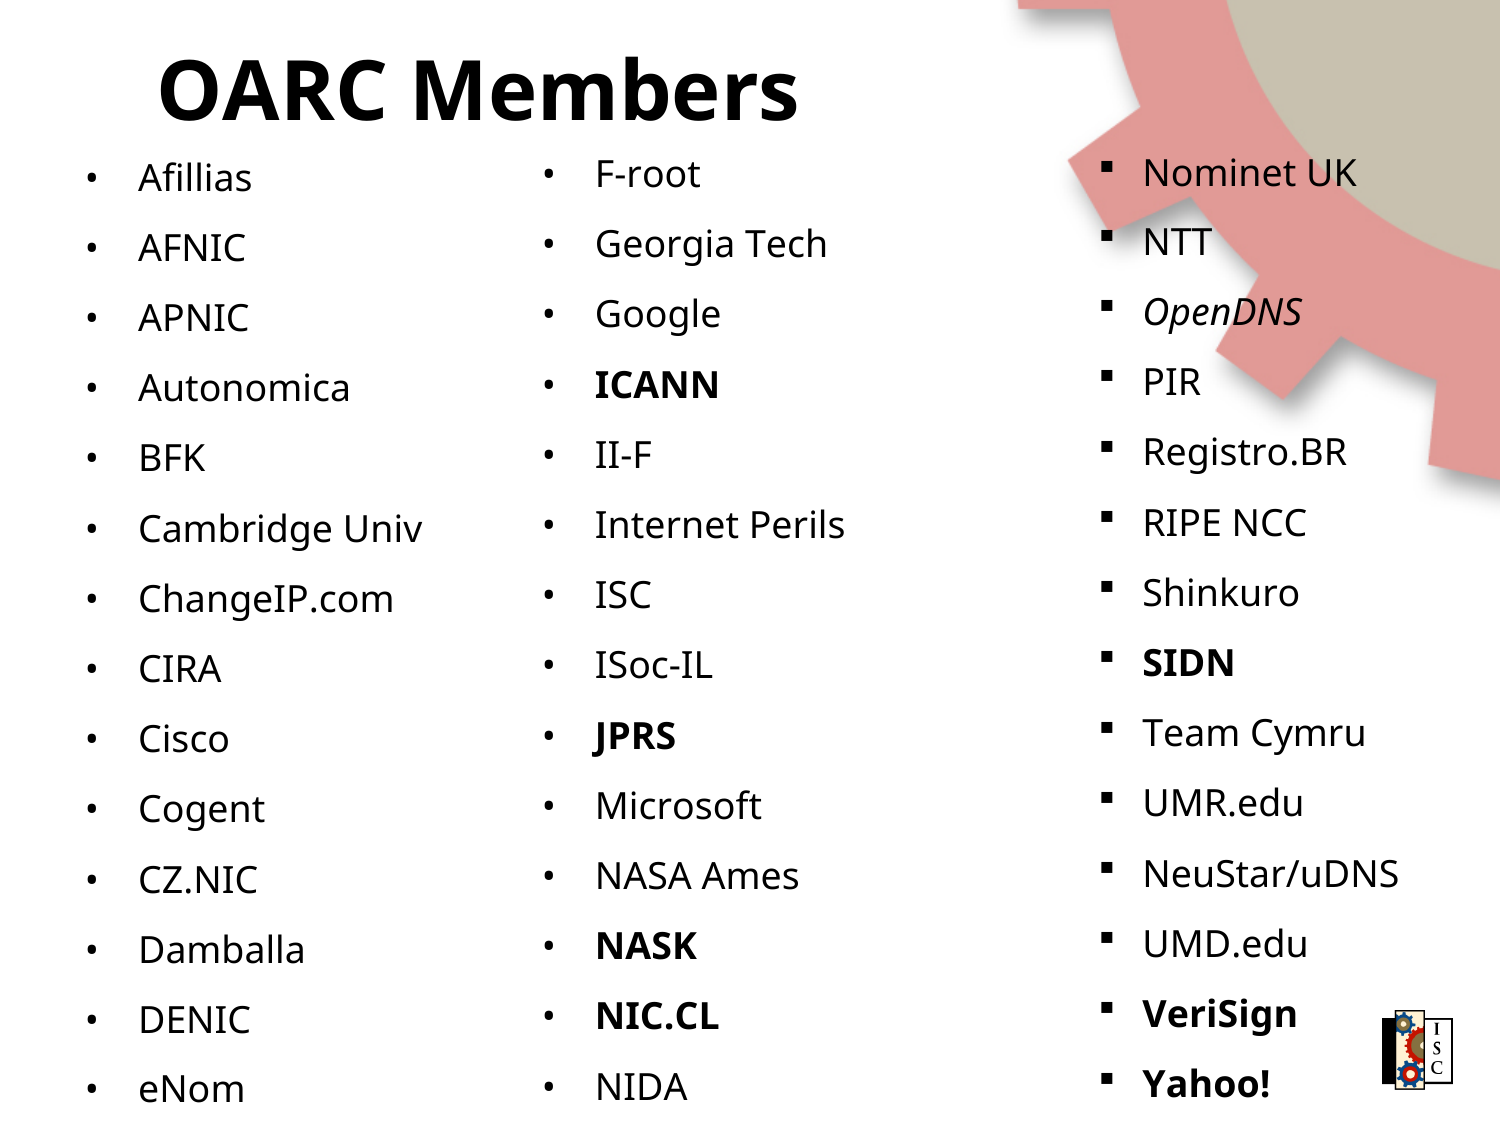

# OARC Members
Nominet UK
NTT
OpenDNS
PIR
Registro.BR
RIPE NCC
Shinkuro
SIDN
Team Cymru
UMR.edu
NeuStar/uDNS
UMD.edu
VeriSign
Yahoo!
WIDE
F-root
Georgia Tech
Google
ICANN
II-F
Internet Perils
ISC
ISoc-IL
JPRS
Microsoft
NASA Ames
NASK
NIC.CL
NIDA
NLnet Labs
Afillias
AFNIC
APNIC
Autonomica
BFK
Cambridge Univ
ChangeIP.com
CIRA
Cisco
Cogent
CZ.NIC
Damballa
DENIC
eNom
EP.net